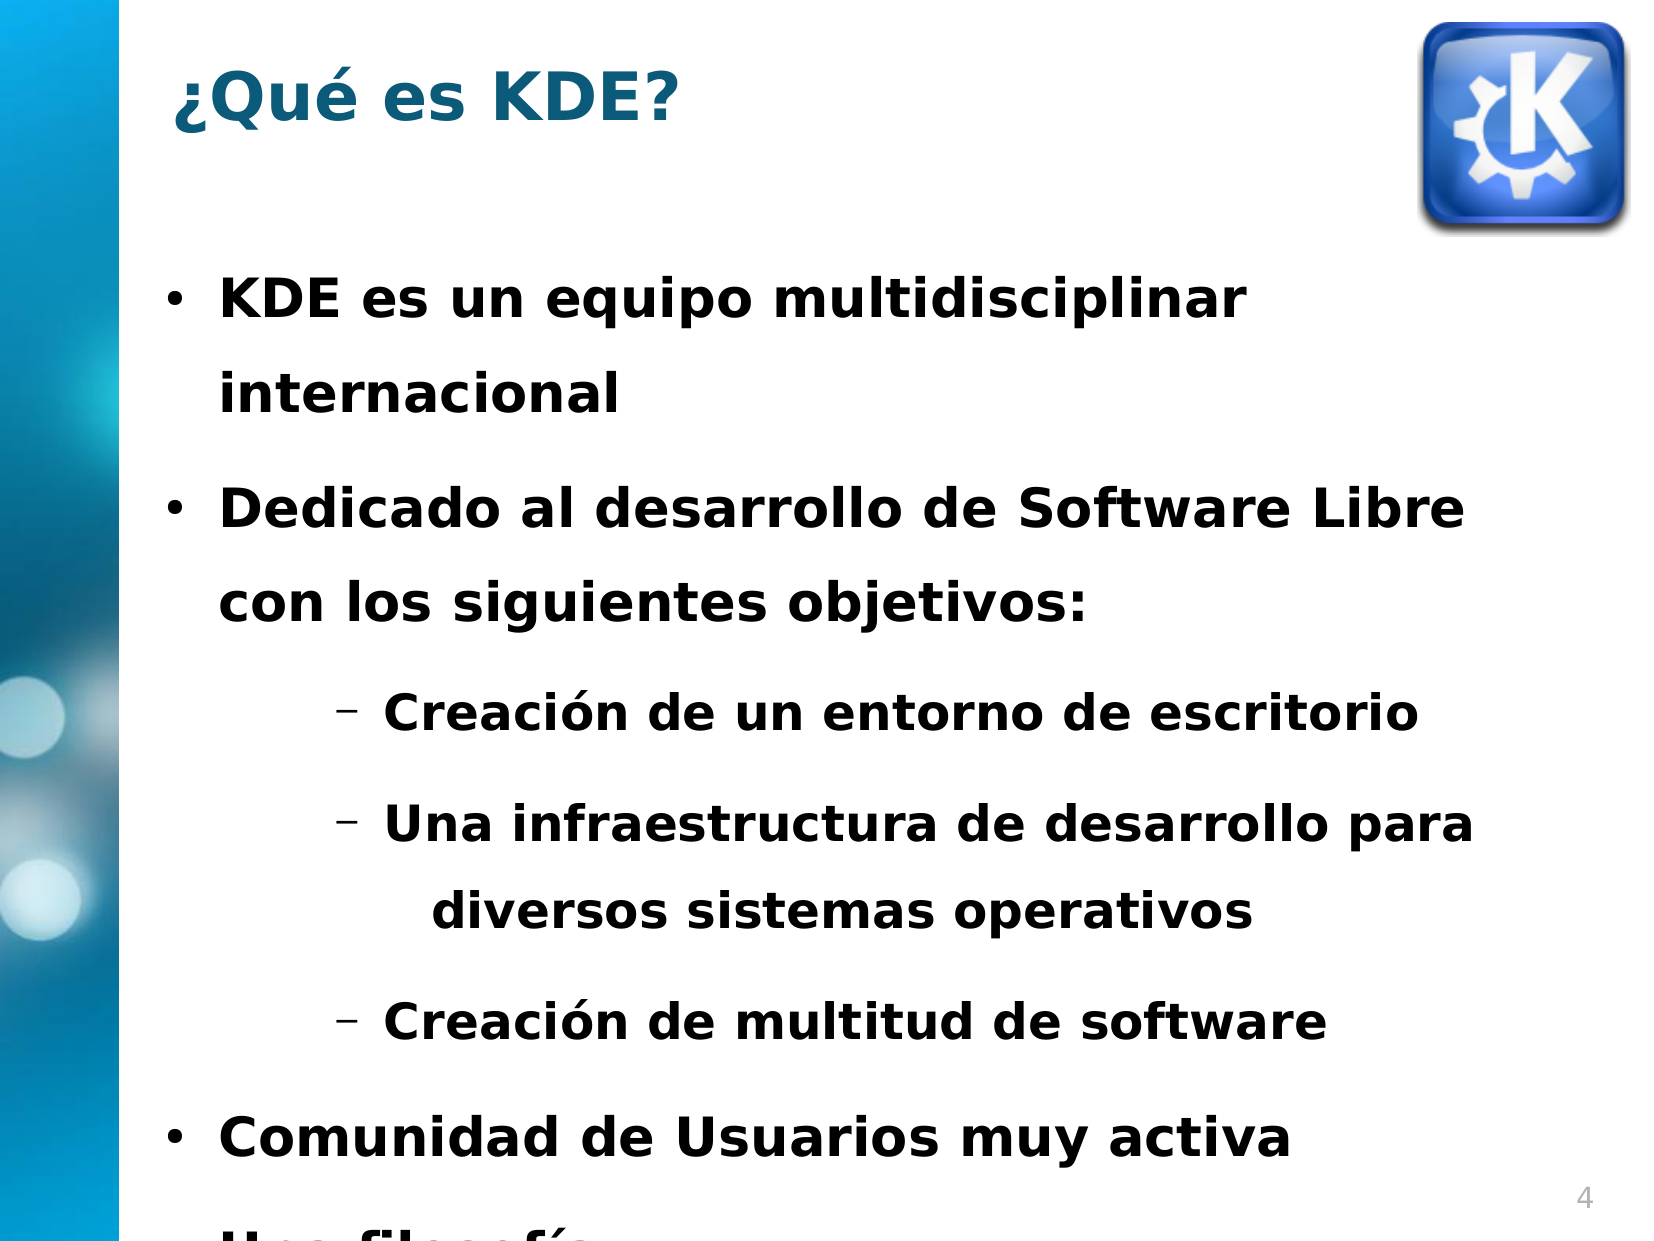

# ¿Qué es KDE?
KDE es un equipo multidisciplinar internacional
Dedicado al desarrollo de Software Libre con los siguientes objetivos:
Creación de un entorno de escritorio
Una infraestructura de desarrollo para diversos sistemas operativos
Creación de multitud de software
Comunidad de Usuarios muy activa
Una filosofía
4